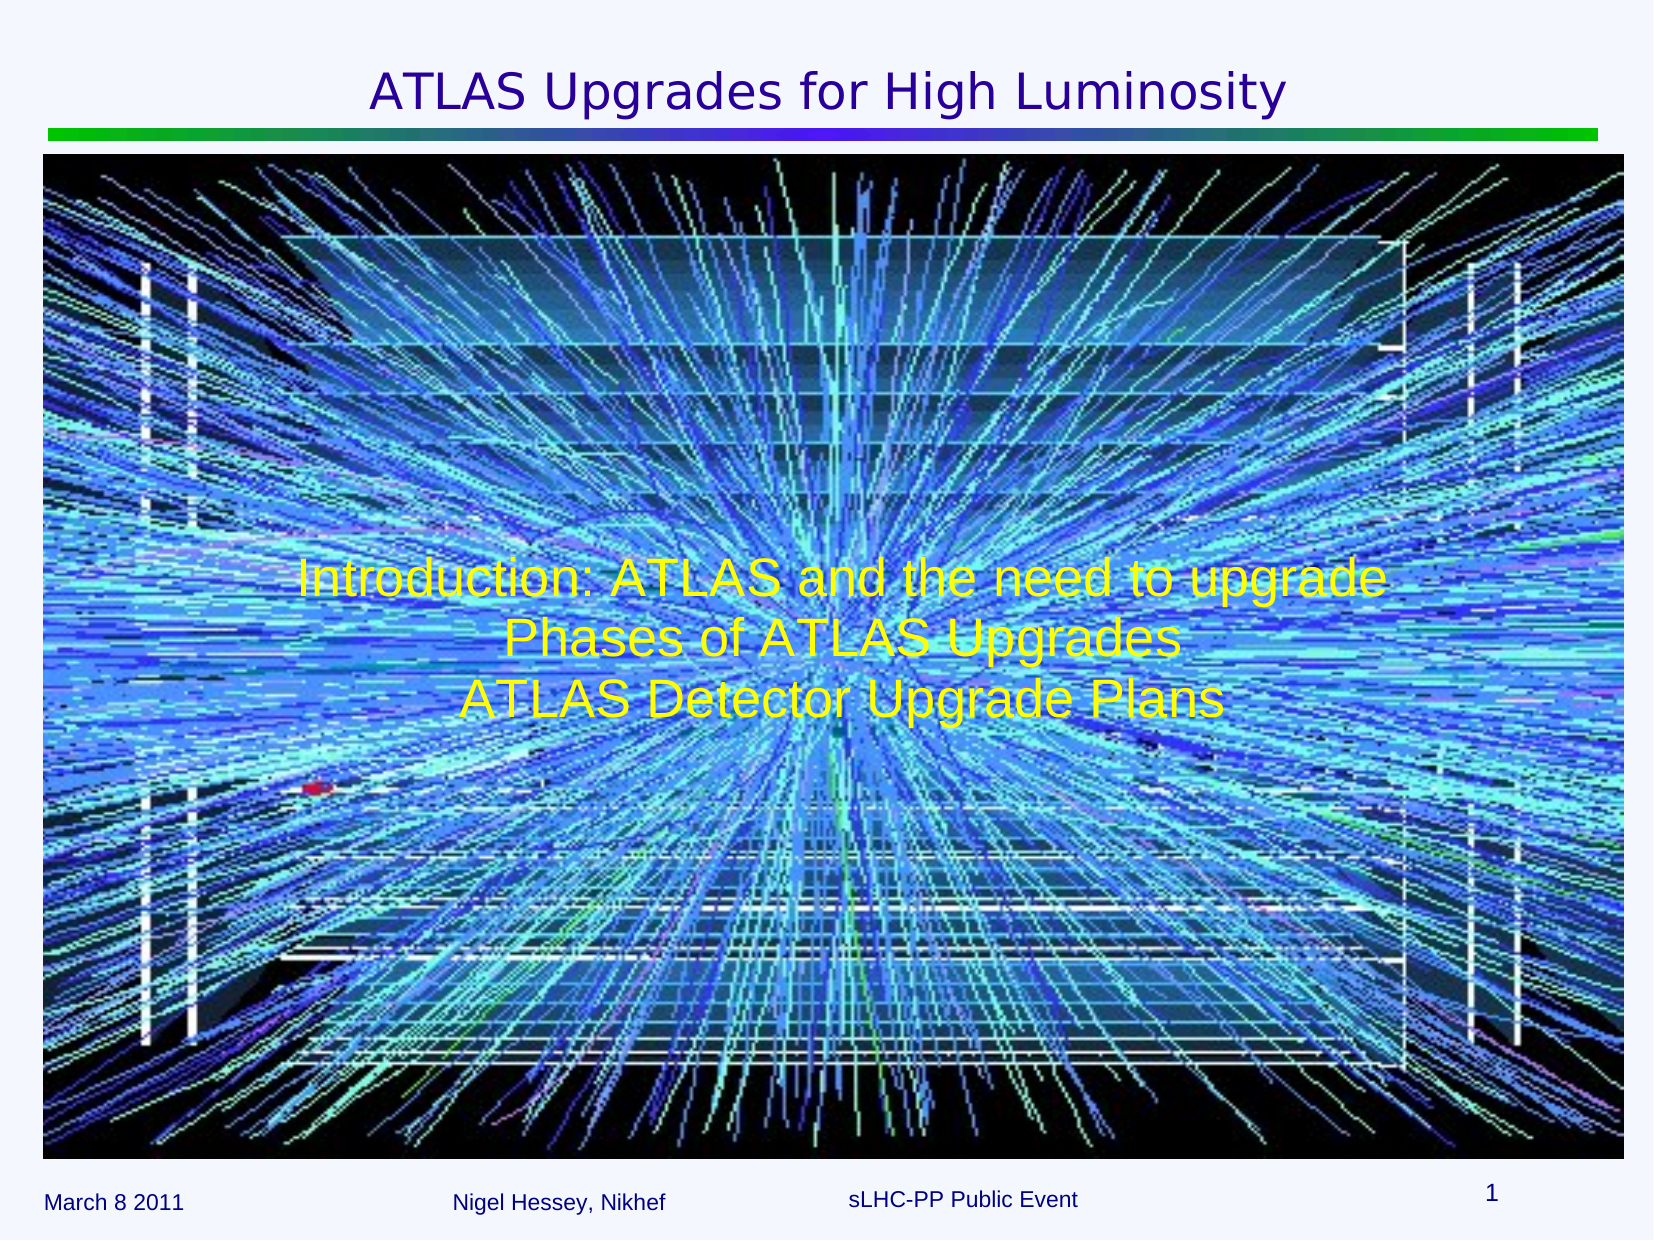

# ATLAS Upgrades for High Luminosity
Introduction: ATLAS and the need to upgrade
Phases of ATLAS Upgrades
ATLAS Detector Upgrade Plans